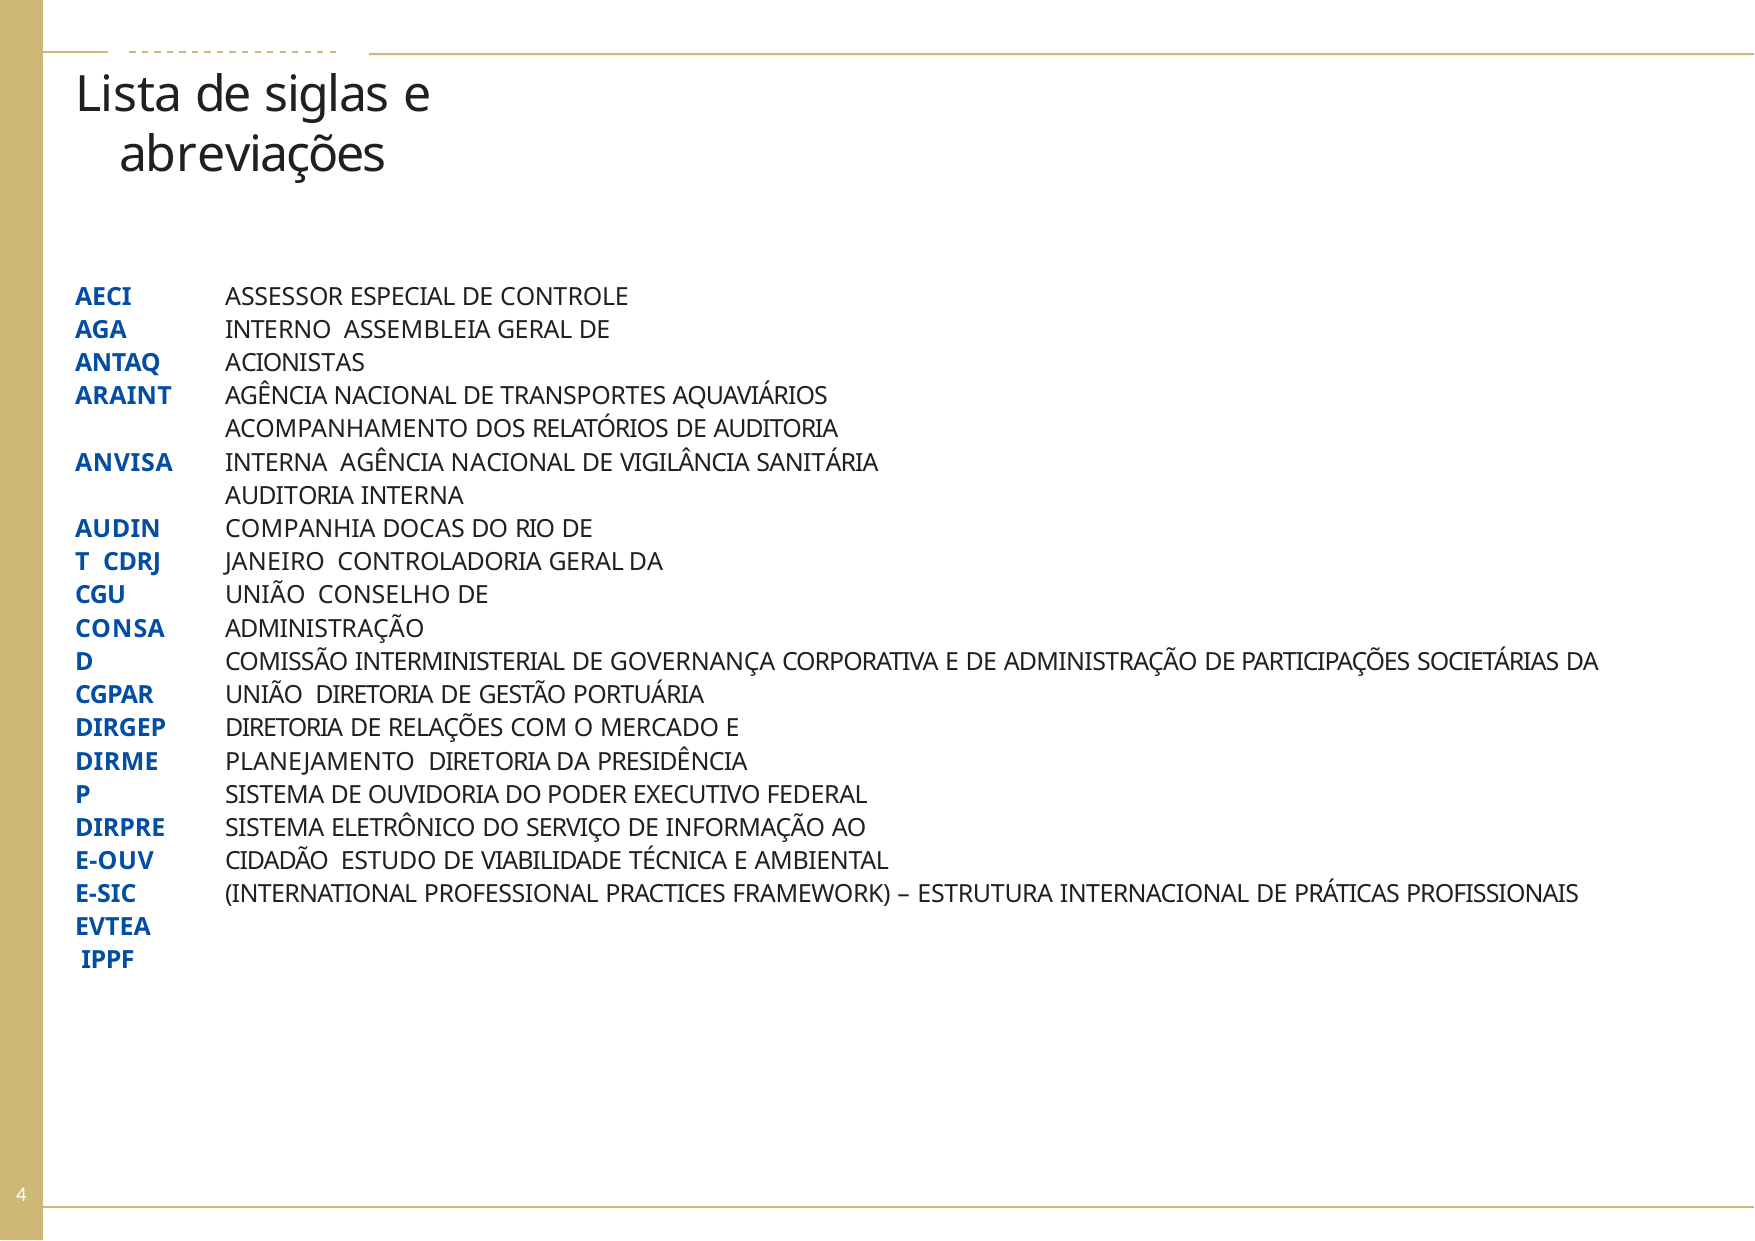

# Lista de siglas e abreviações
AECI AGA ANTAQ ARAINT ANVISA AUDINT CDRJ CGU CONSAD CGPAR DIRGEP DIRMEP DIRPRE E-OUV
E-SIC EVTEA IPPF
ASSESSOR ESPECIAL DE CONTROLE INTERNO ASSEMBLEIA GERAL DE ACIONISTAS
AGÊNCIA NACIONAL DE TRANSPORTES AQUAVIÁRIOS ACOMPANHAMENTO DOS RELATÓRIOS DE AUDITORIA INTERNA AGÊNCIA NACIONAL DE VIGILÂNCIA SANITÁRIA
AUDITORIA INTERNA
COMPANHIA DOCAS DO RIO DE JANEIRO CONTROLADORIA GERAL DA UNIÃO CONSELHO DE ADMINISTRAÇÃO
COMISSÃO INTERMINISTERIAL DE GOVERNANÇA CORPORATIVA E DE ADMINISTRAÇÃO DE PARTICIPAÇÕES SOCIETÁRIAS DA UNIÃO DIRETORIA DE GESTÃO PORTUÁRIA
DIRETORIA DE RELAÇÕES COM O MERCADO E PLANEJAMENTO DIRETORIA DA PRESIDÊNCIA
SISTEMA DE OUVIDORIA DO PODER EXECUTIVO FEDERAL SISTEMA ELETRÔNICO DO SERVIÇO DE INFORMAÇÃO AO CIDADÃO ESTUDO DE VIABILIDADE TÉCNICA E AMBIENTAL
(INTERNATIONAL PROFESSIONAL PRACTICES FRAMEWORK) – ESTRUTURA INTERNACIONAL DE PRÁTICAS PROFISSIONAIS
4